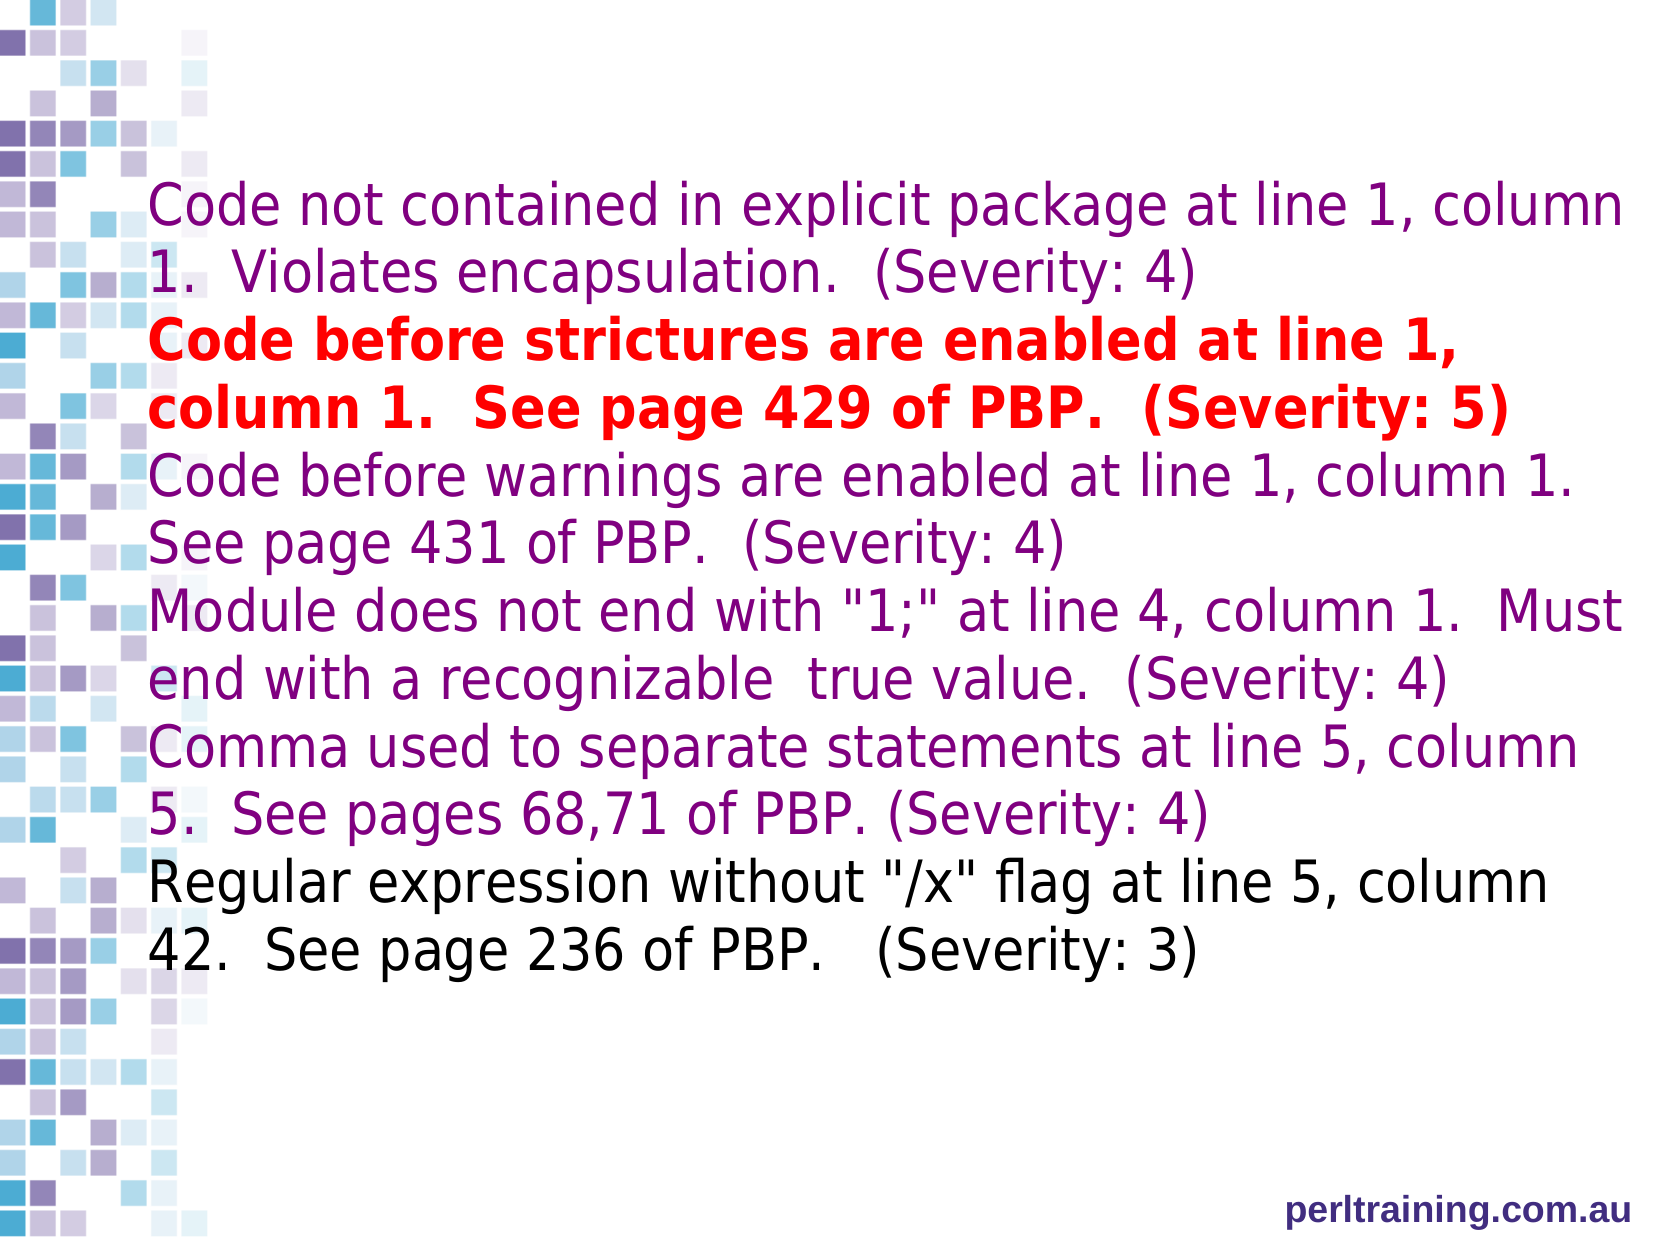

# Code not contained in explicit package at line 1, column 1. Violates encapsulation. (Severity: 4) Code before strictures are enabled at line 1, column 1. See page 429 of PBP. (Severity: 5) Code before warnings are enabled at line 1, column 1. See page 431 of PBP. (Severity: 4) Module does not end with "1;" at line 4, column 1. Must end with a recognizable true value. (Severity: 4) Comma used to separate statements at line 5, column 5. See pages 68,71 of PBP. (Severity: 4) Regular expression without "/x" flag at line 5, column 42. See page 236 of PBP. (Severity: 3)